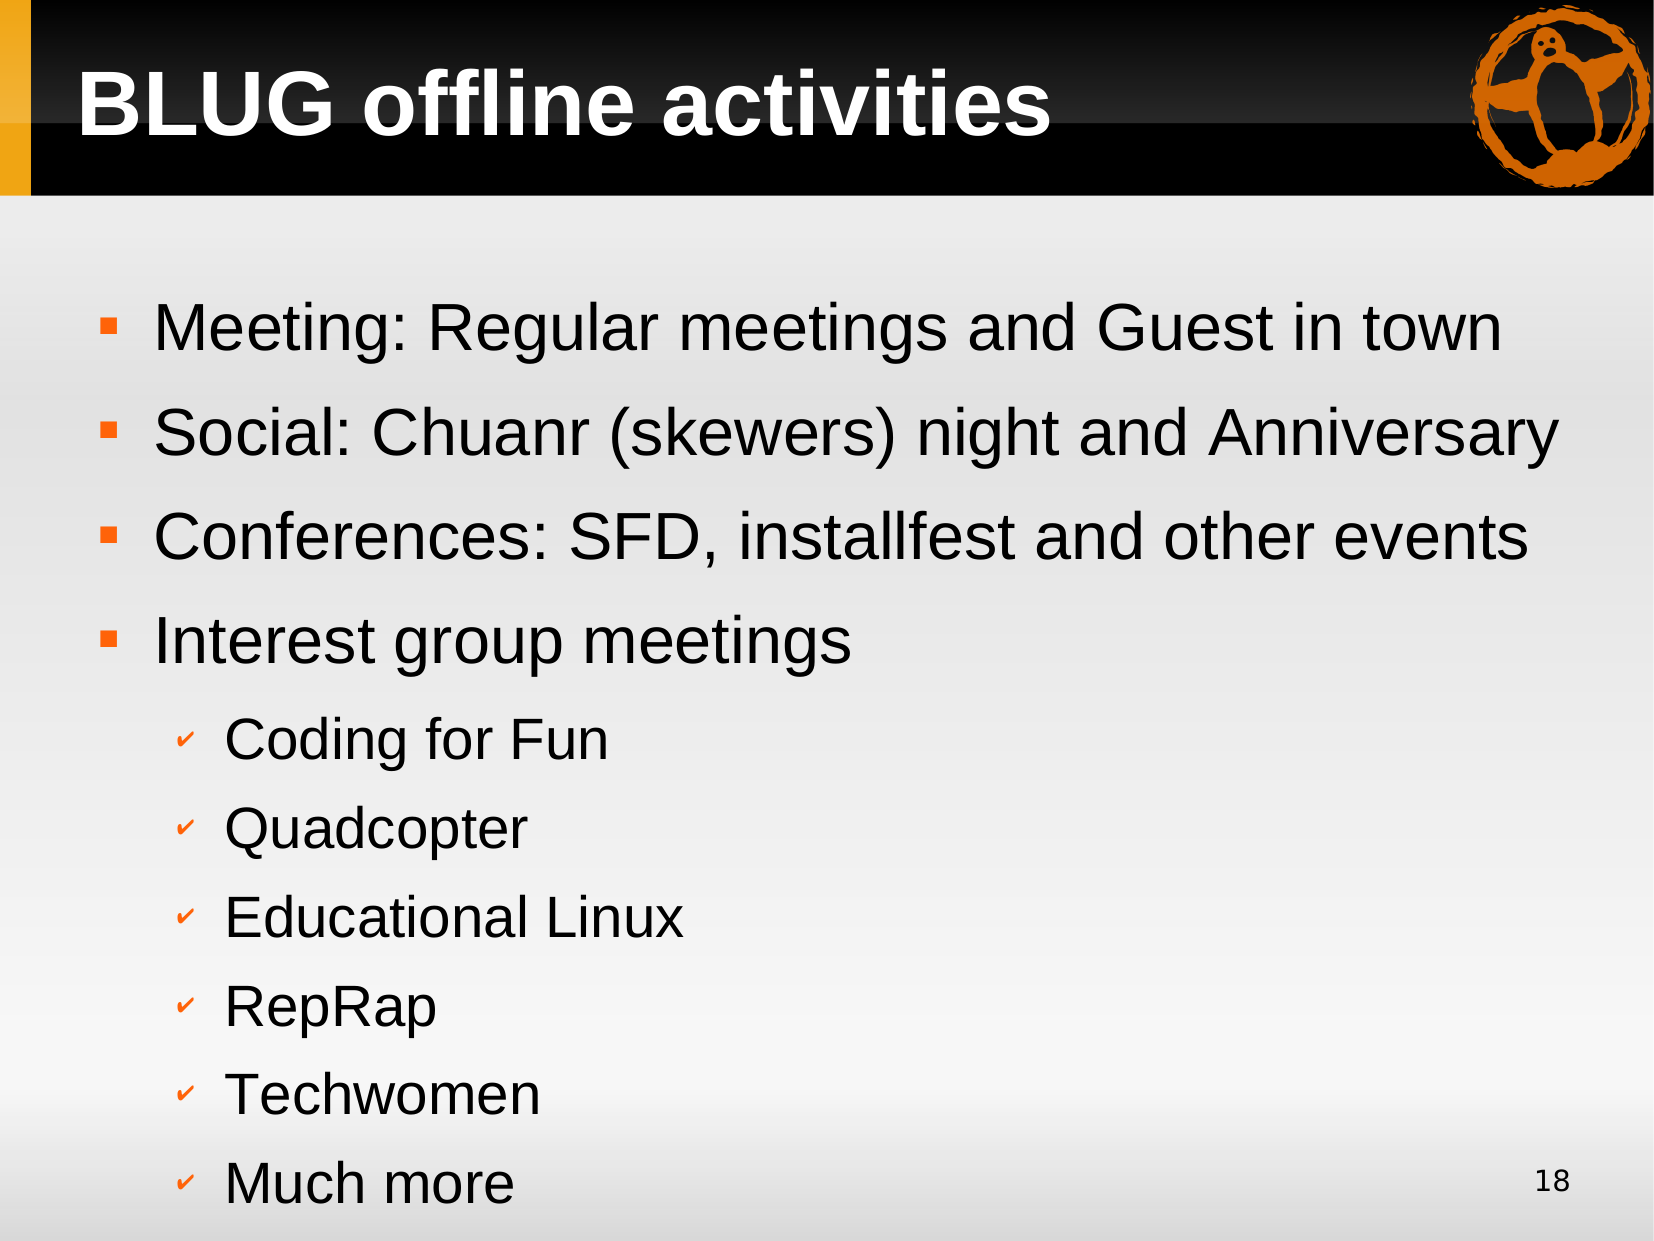

# BLUG offline activities
Meeting: Regular meetings and Guest in town
Social: Chuanr (skewers) night and Anniversary
Conferences: SFD, installfest and other events
Interest group meetings
Coding for Fun
Quadcopter
Educational Linux
RepRap
Techwomen
Much more
18